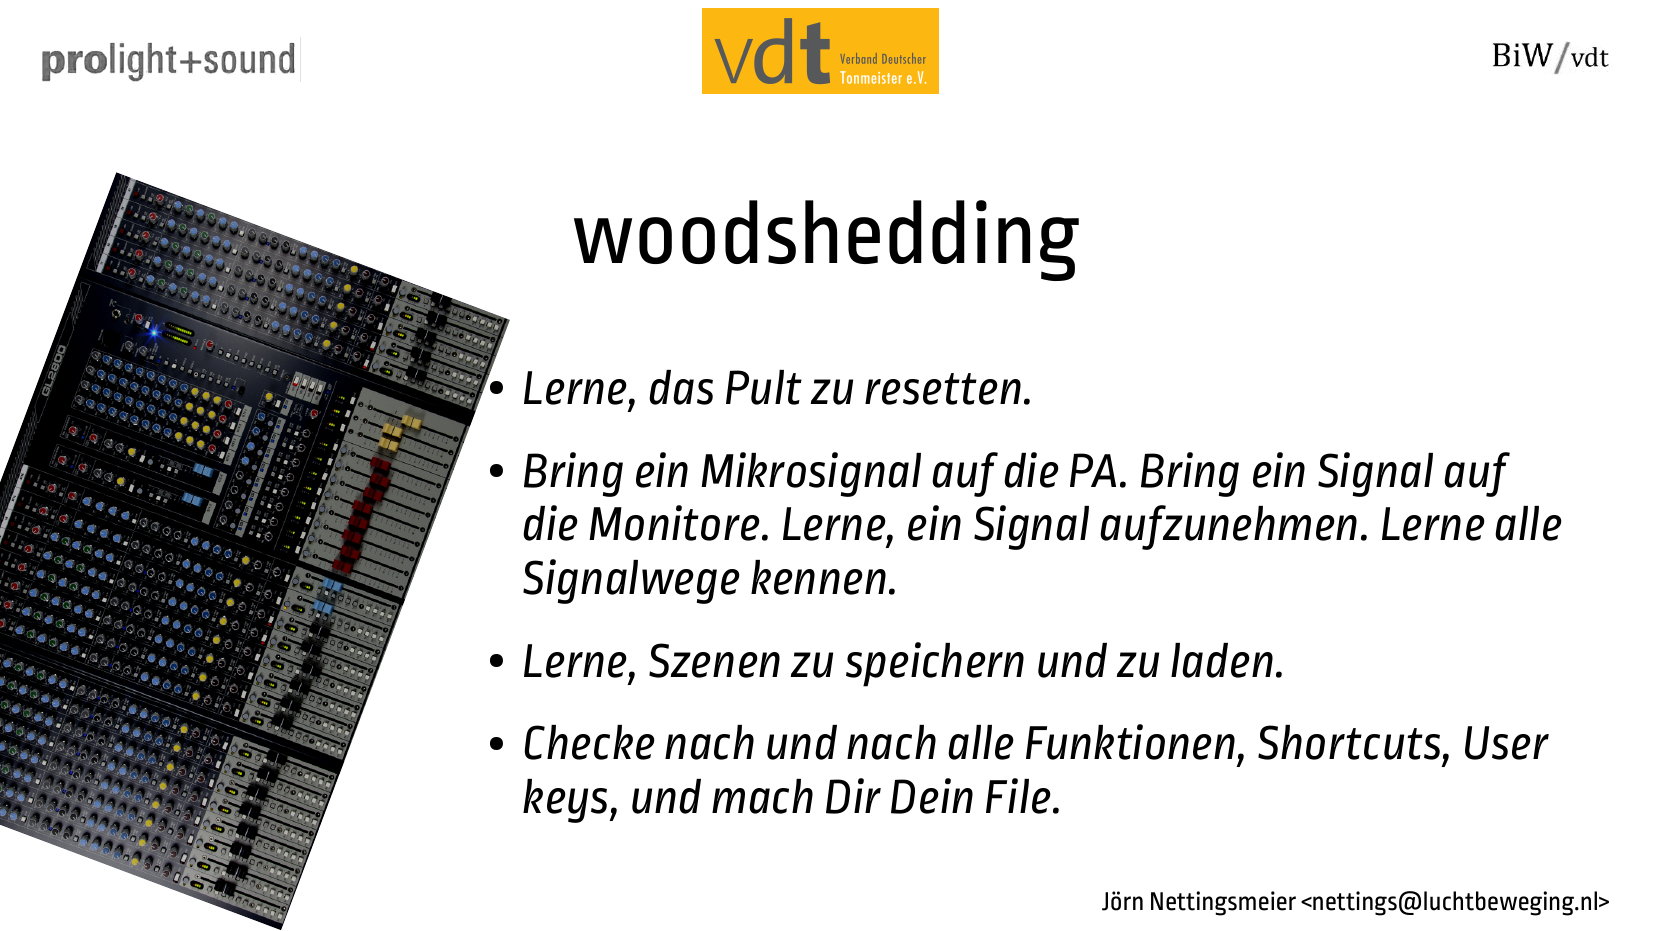

# woodshedding
Lerne, das Pult zu resetten.
Bring ein Mikrosignal auf die PA. Bring ein Signal auf die Monitore. Lerne, ein Signal aufzunehmen. Lerne alle Signalwege kennen.
Lerne, Szenen zu speichern und zu laden.
Checke nach und nach alle Funktionen, Shortcuts, User keys, und mach Dir Dein File.